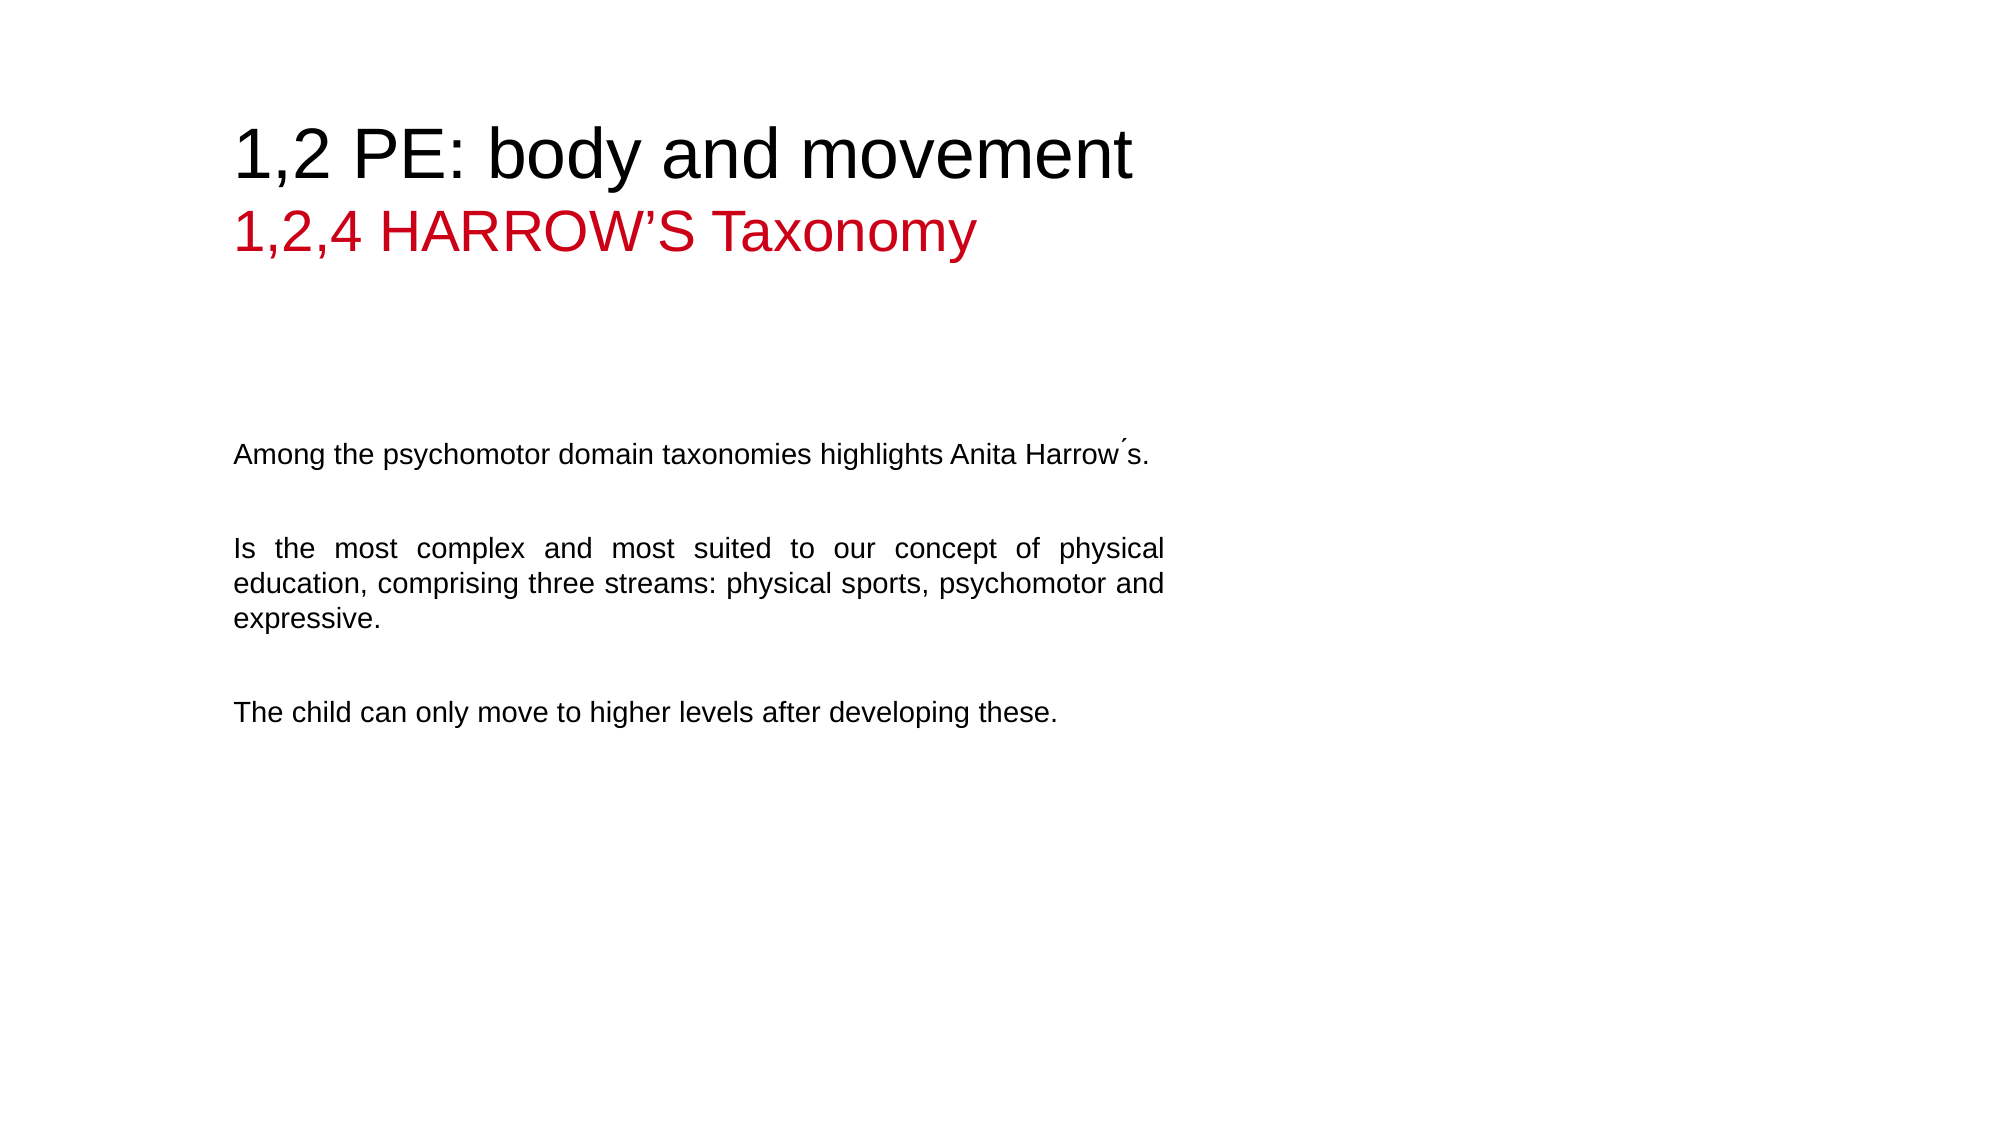

#
1,2 PE: body and movement
1,2,4 HARROW’S Taxonomy
Among the psychomotor domain taxonomies highlights Anita Harrow ́s.
Is the most complex and most suited to our concept of physical education, comprising three streams: physical sports, psychomotor and expressive.
The child can only move to higher levels after developing these.